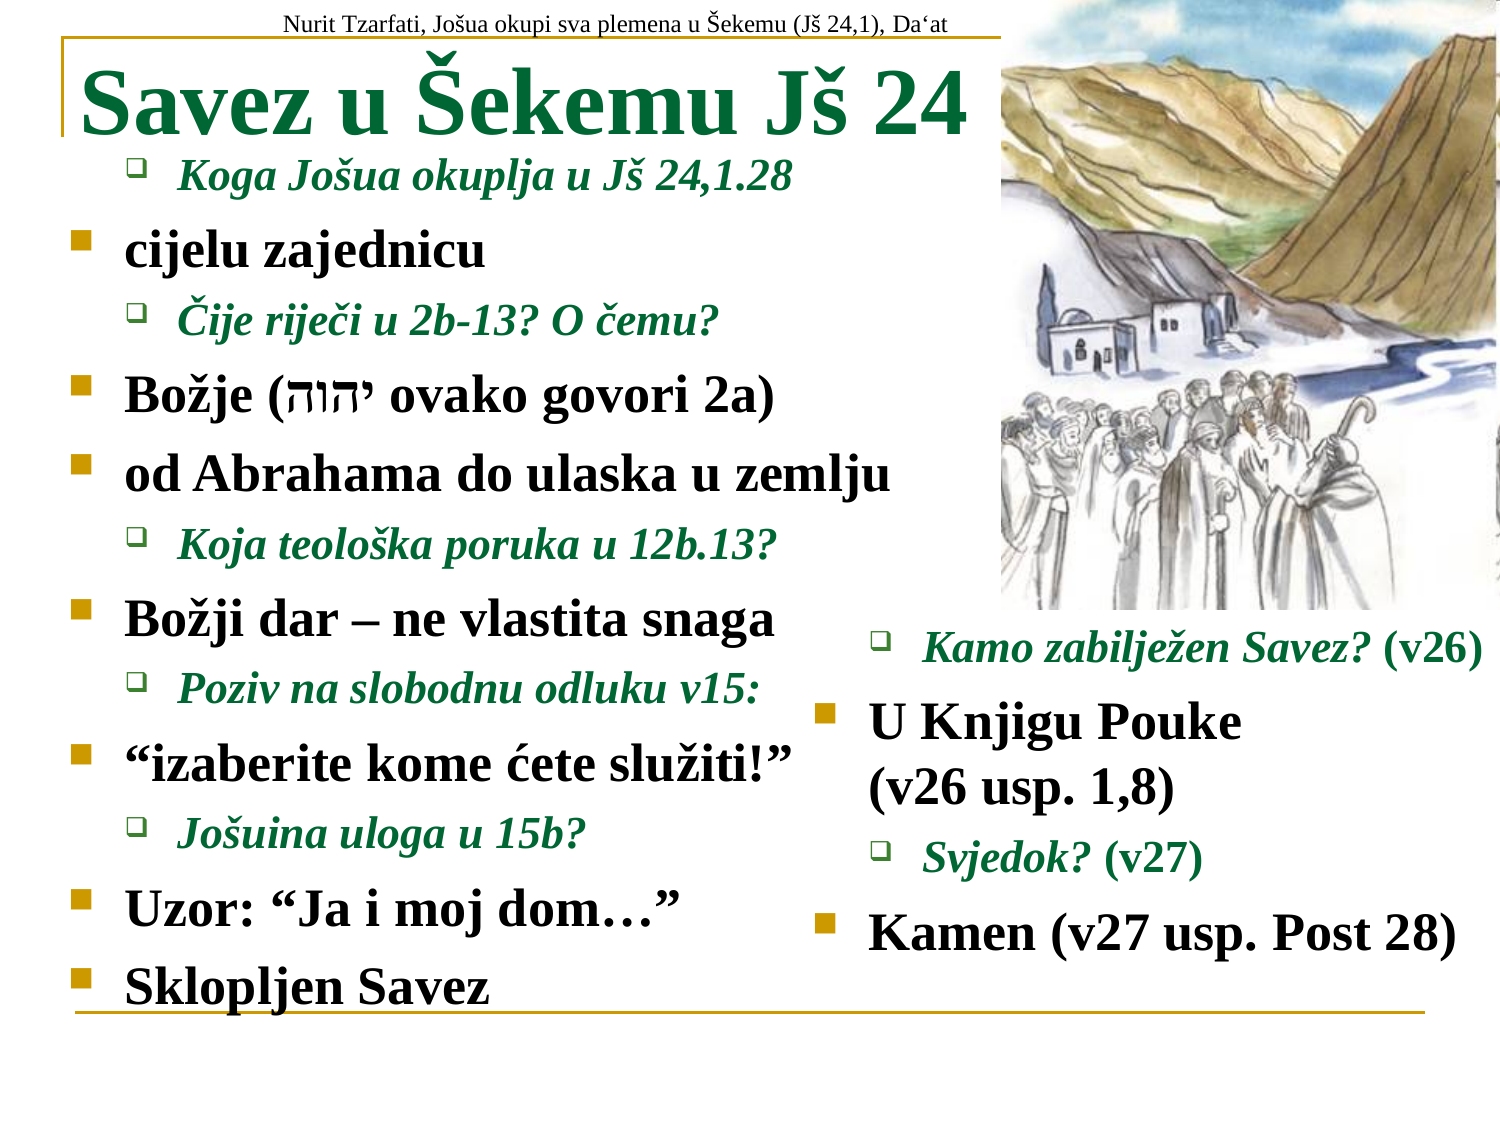

Nurit Tzarfati, Jošua okupi sva plemena u Šekemu (Jš 24,1), Da‘at
# Savez u Šekemu Jš 24
Koga Jošua okuplja u Jš 24,1.28
cijelu zajednicu
Čije riječi u 2b-13? O čemu?
Božje (יהוה ovako govori 2a)
od Abrahama do ulaska u zemlju
Koja teološka poruka u 12b.13?
Božji dar – ne vlastita snaga
Poziv na slobodnu odluku v15:
“izaberite kome ćete služiti!”
Jošuina uloga u 15b?
Uzor: “Ja i moj dom…”
Sklopljen Savez
Kamo zabilježen Savez? (v26)
U Knjigu Pouke
(v26 usp. 1,8)
Svjedok? (v27)
Kamen (v27 usp. Post 28)